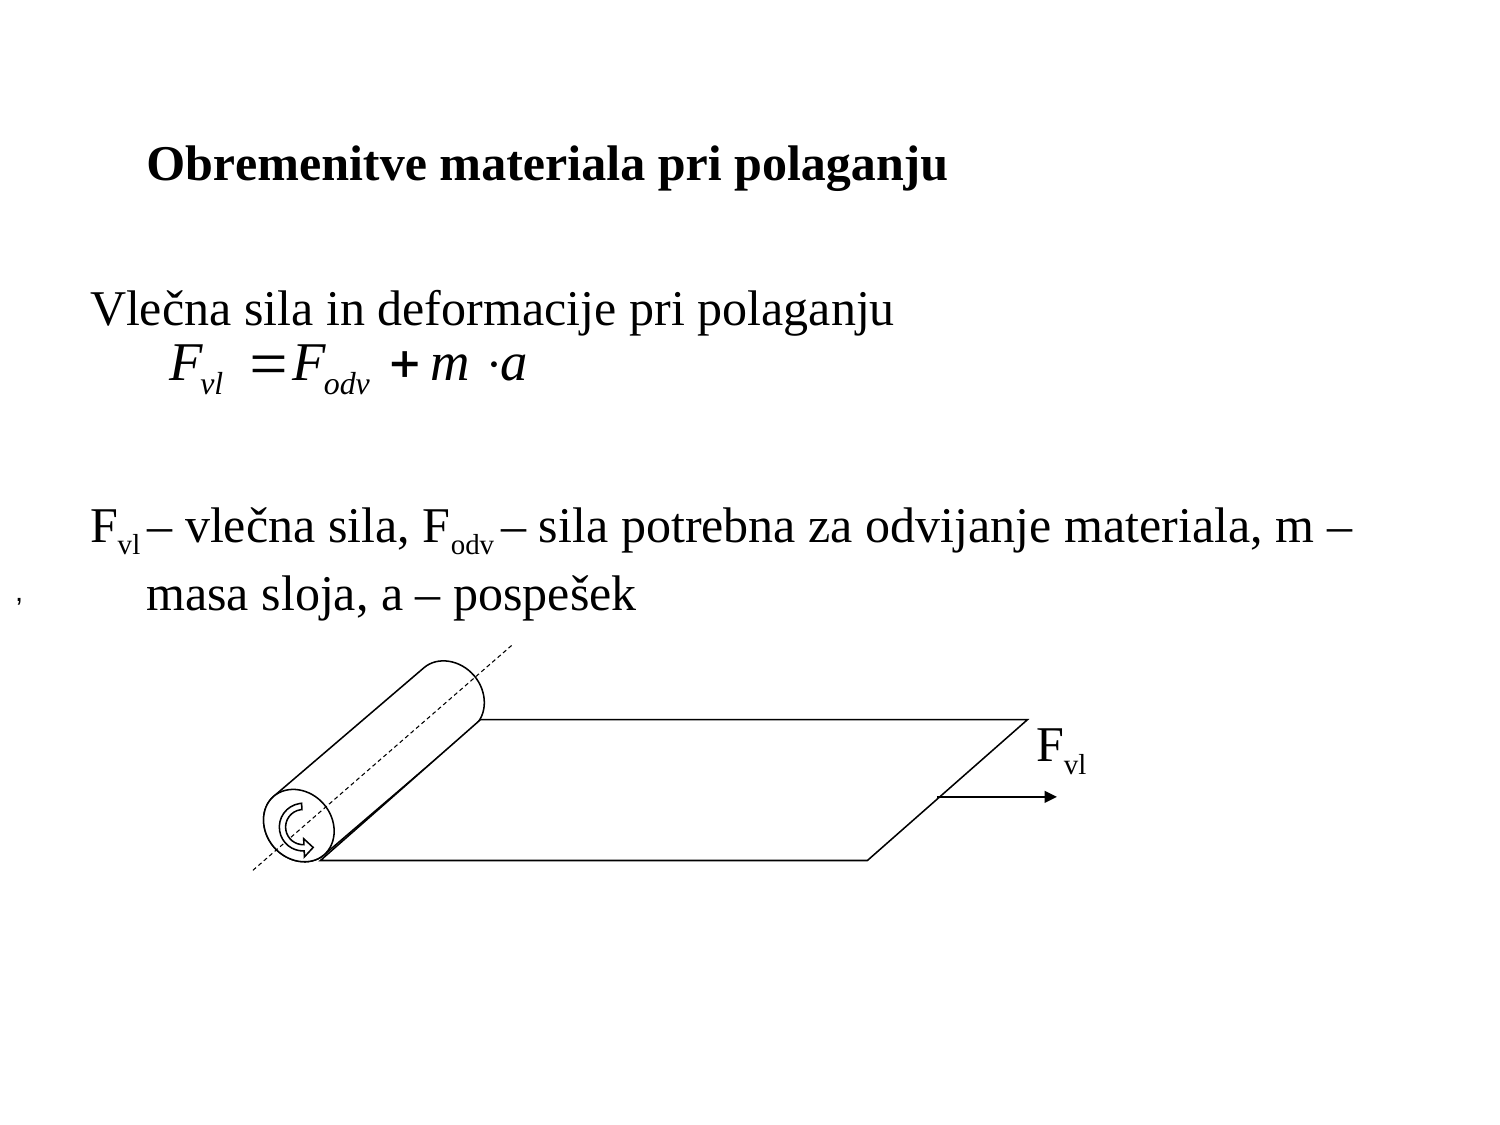

# Obremenitve materiala pri polaganju
Vlečna sila in deformacije pri polaganju
Fvl – vlečna sila, Fodv – sila potrebna za odvijanje materiala, m – masa sloja, a – pospešek
,
Fvl